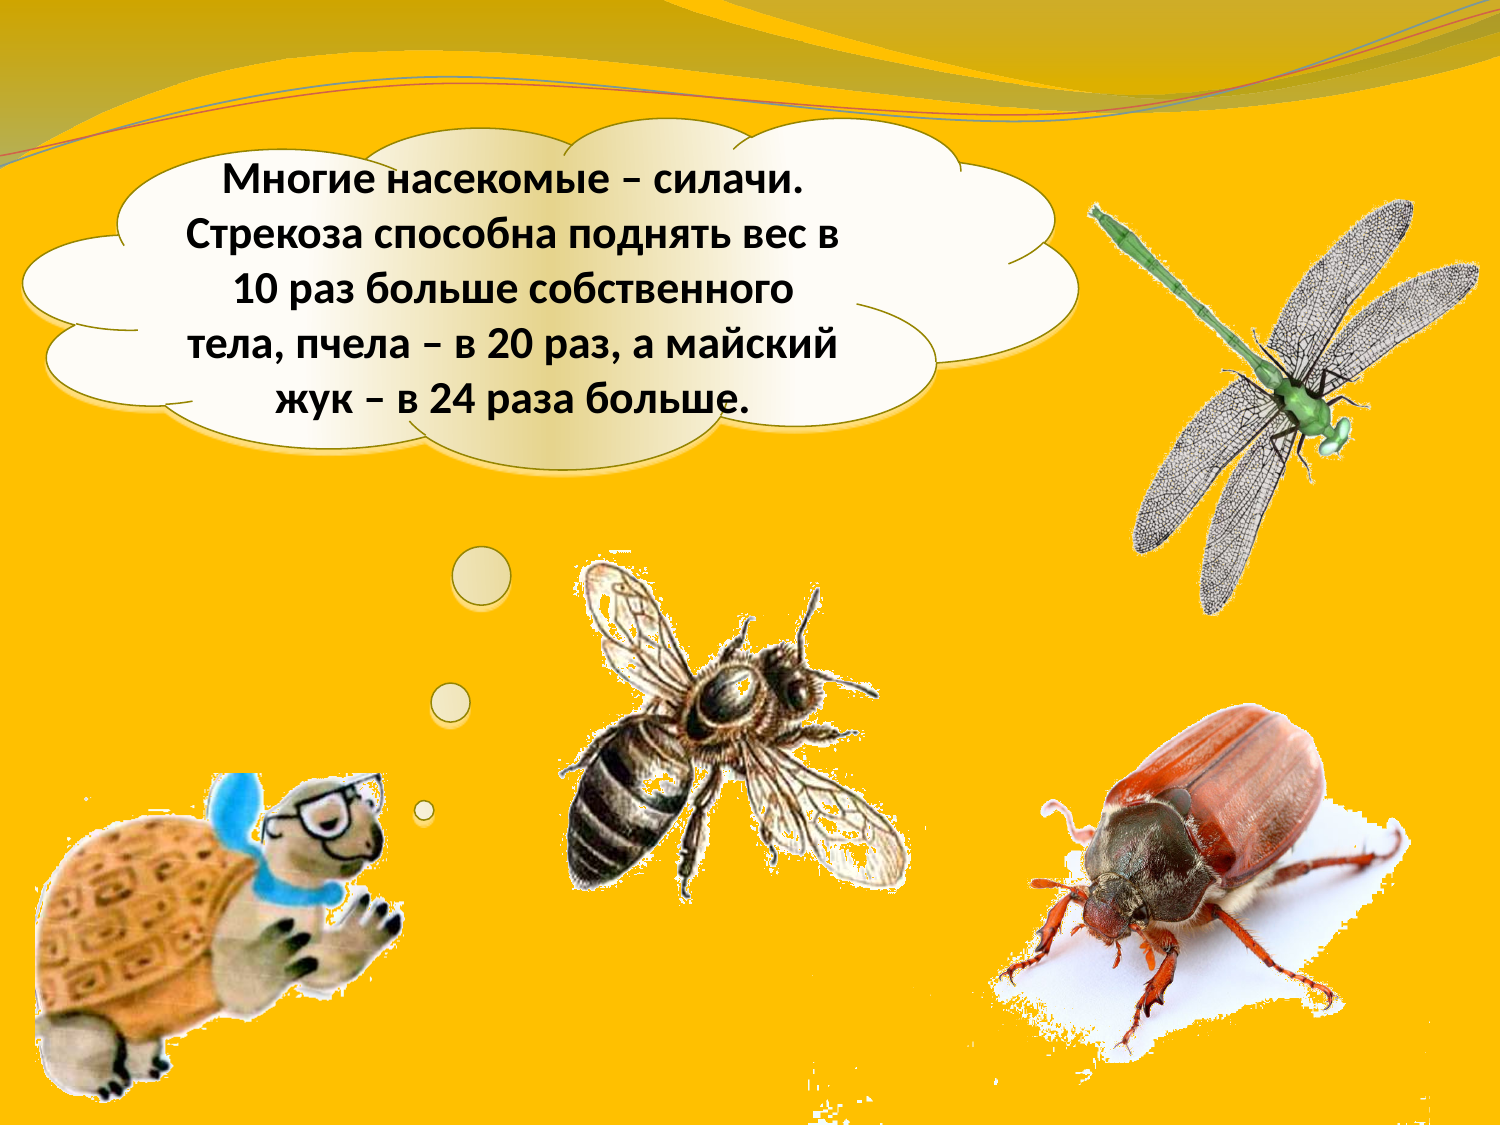

Многие насекомые – силачи. Стрекоза способна поднять вес в 10 раз больше собственного тела, пчела – в 20 раз, а майский жук – в 24 раза больше.